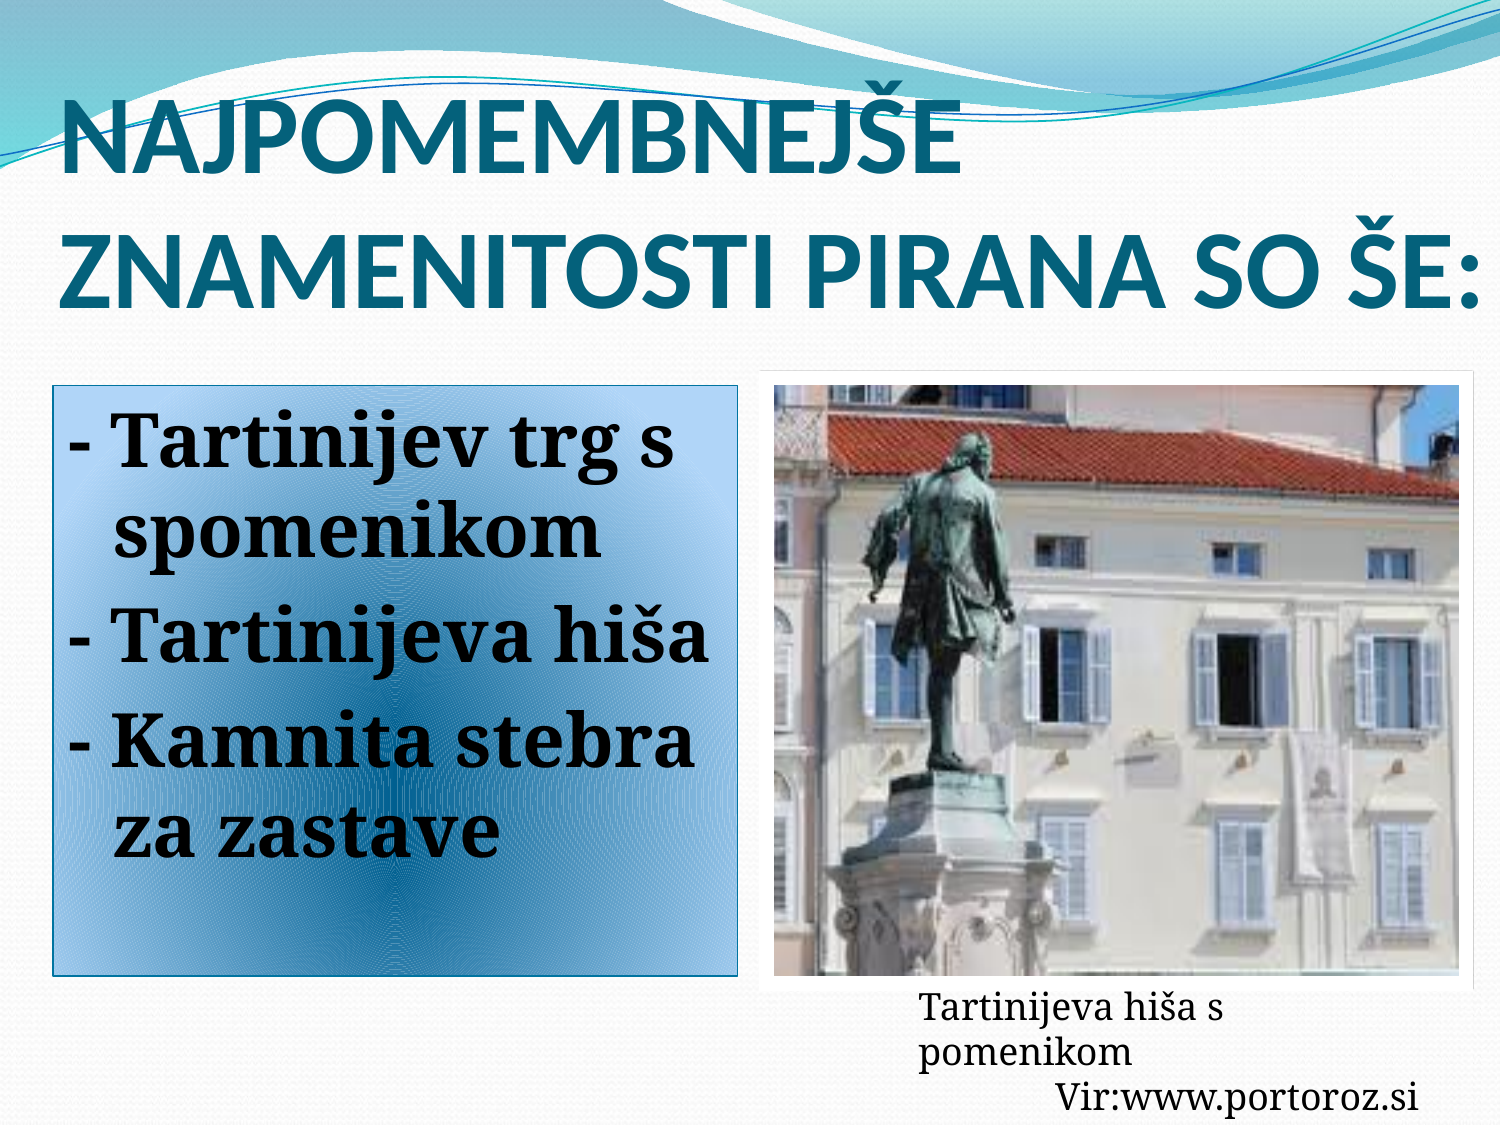

# NAJPOMEMBNEJŠE ZNAMENITOSTI PIRANA SO ŠE:
- Tartinijev trg s spomenikom
- Tartinijeva hiša
- Kamnita stebra za zastave
Tartinijeva hiša s pomenikom
 Vir:www.portoroz.si